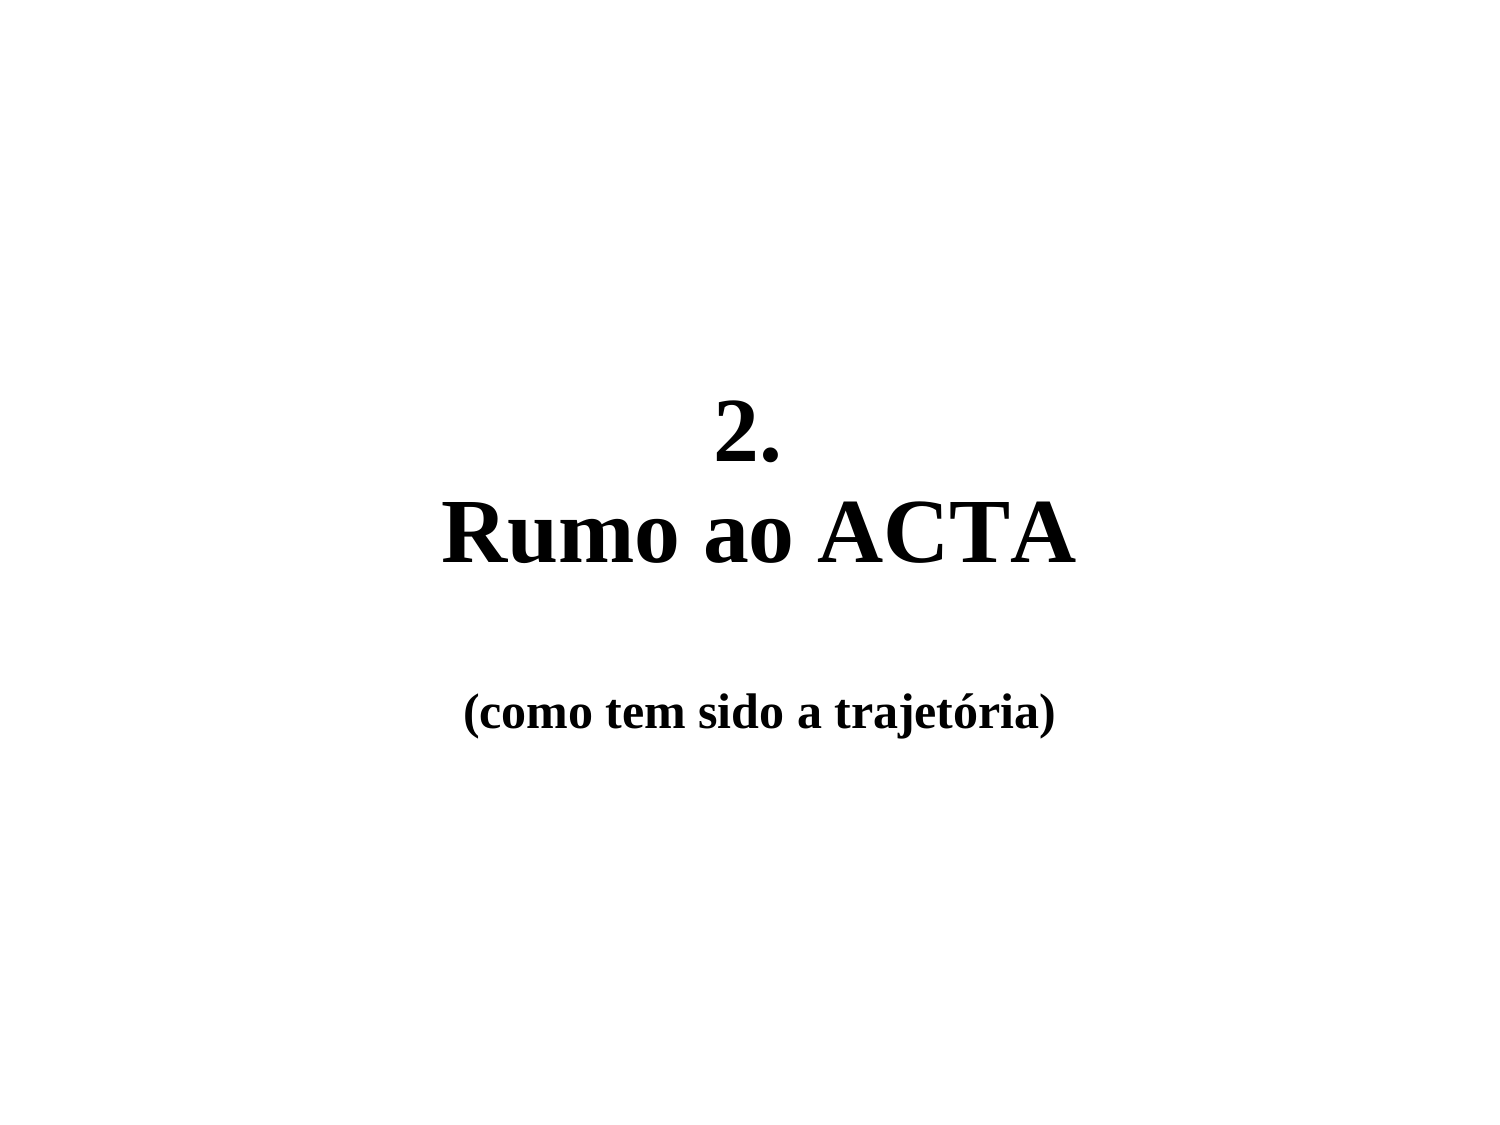

# 2. Rumo ao ACTA (como tem sido a trajetória)